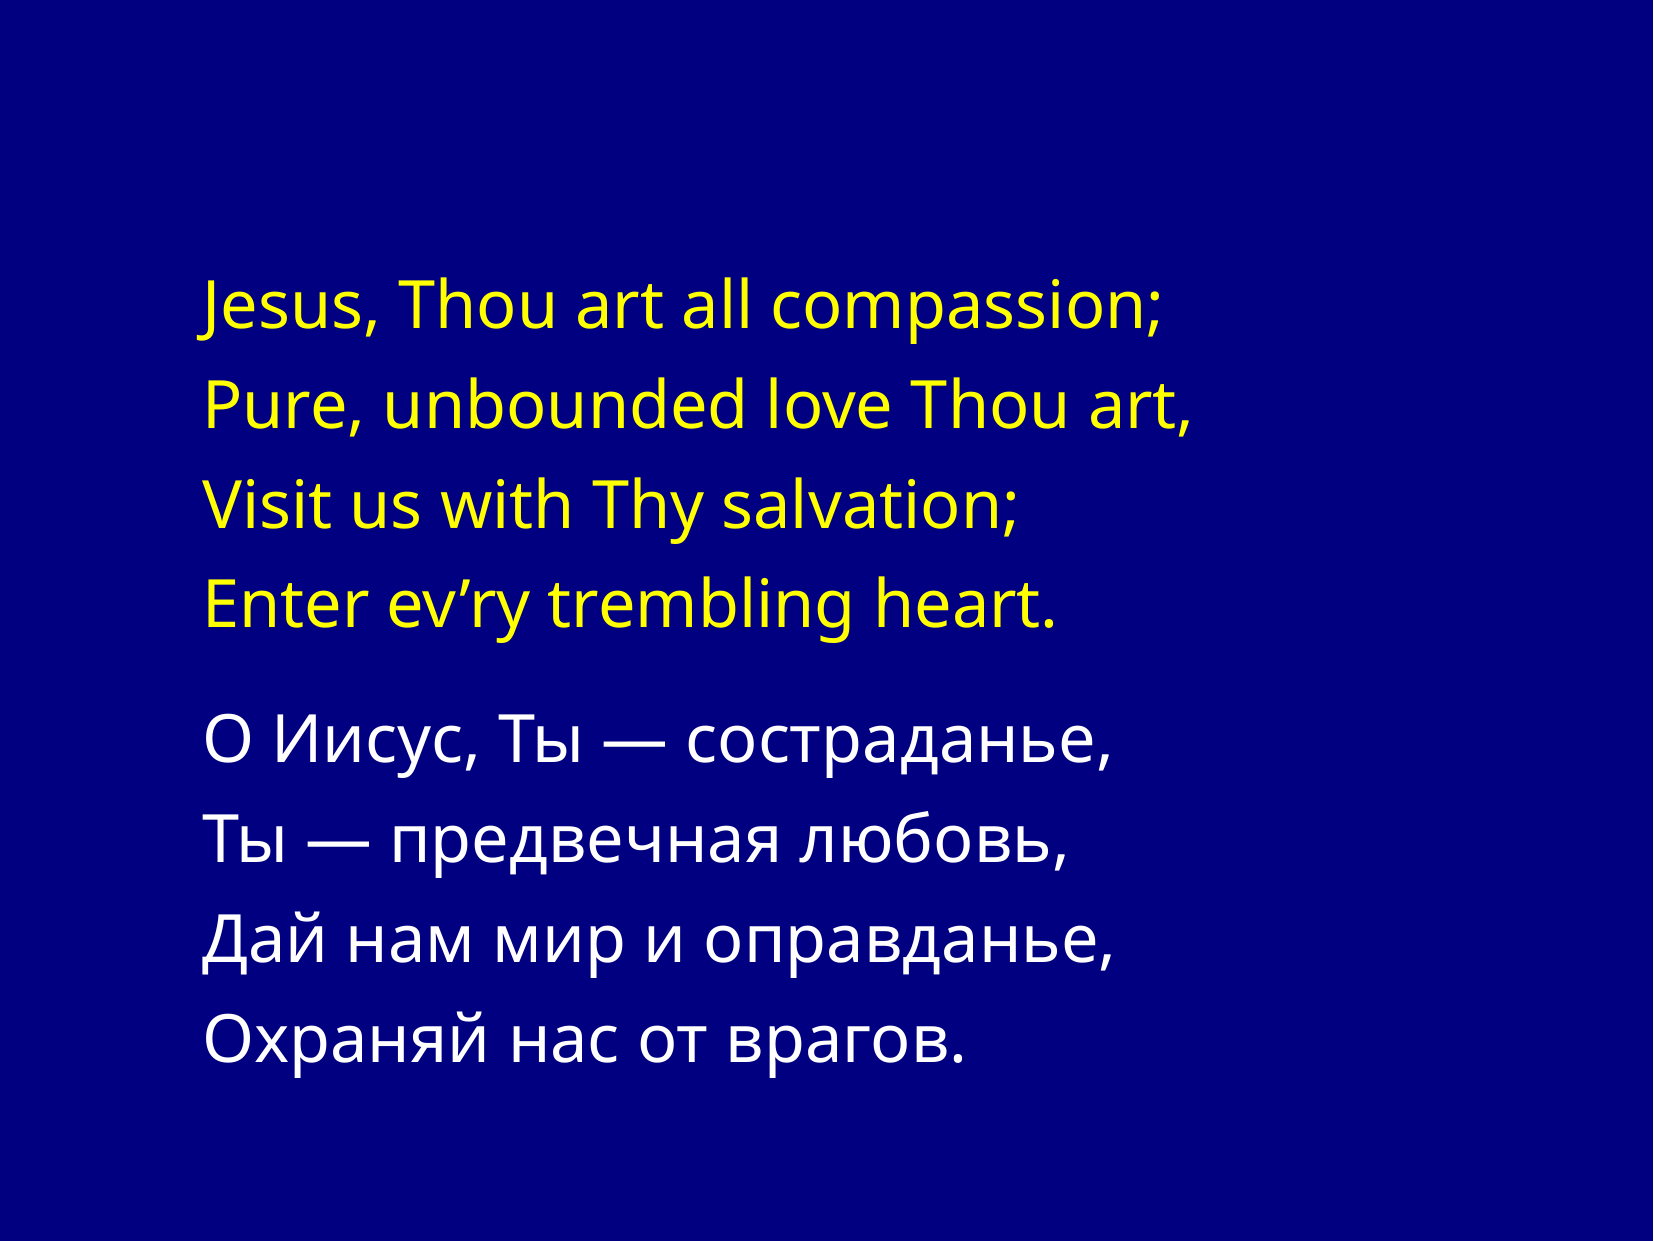

Jesus, Thou art all compassion;
	Pure, unbounded love Thou art,
	Visit us with Thy salvation;
	Enter ev’ry trembling heart.
	О Иисус, Ты — состраданье,
	Ты — предвечная любовь,
	Дай нам мир и оправданье,
	Охраняй нас от врагов.